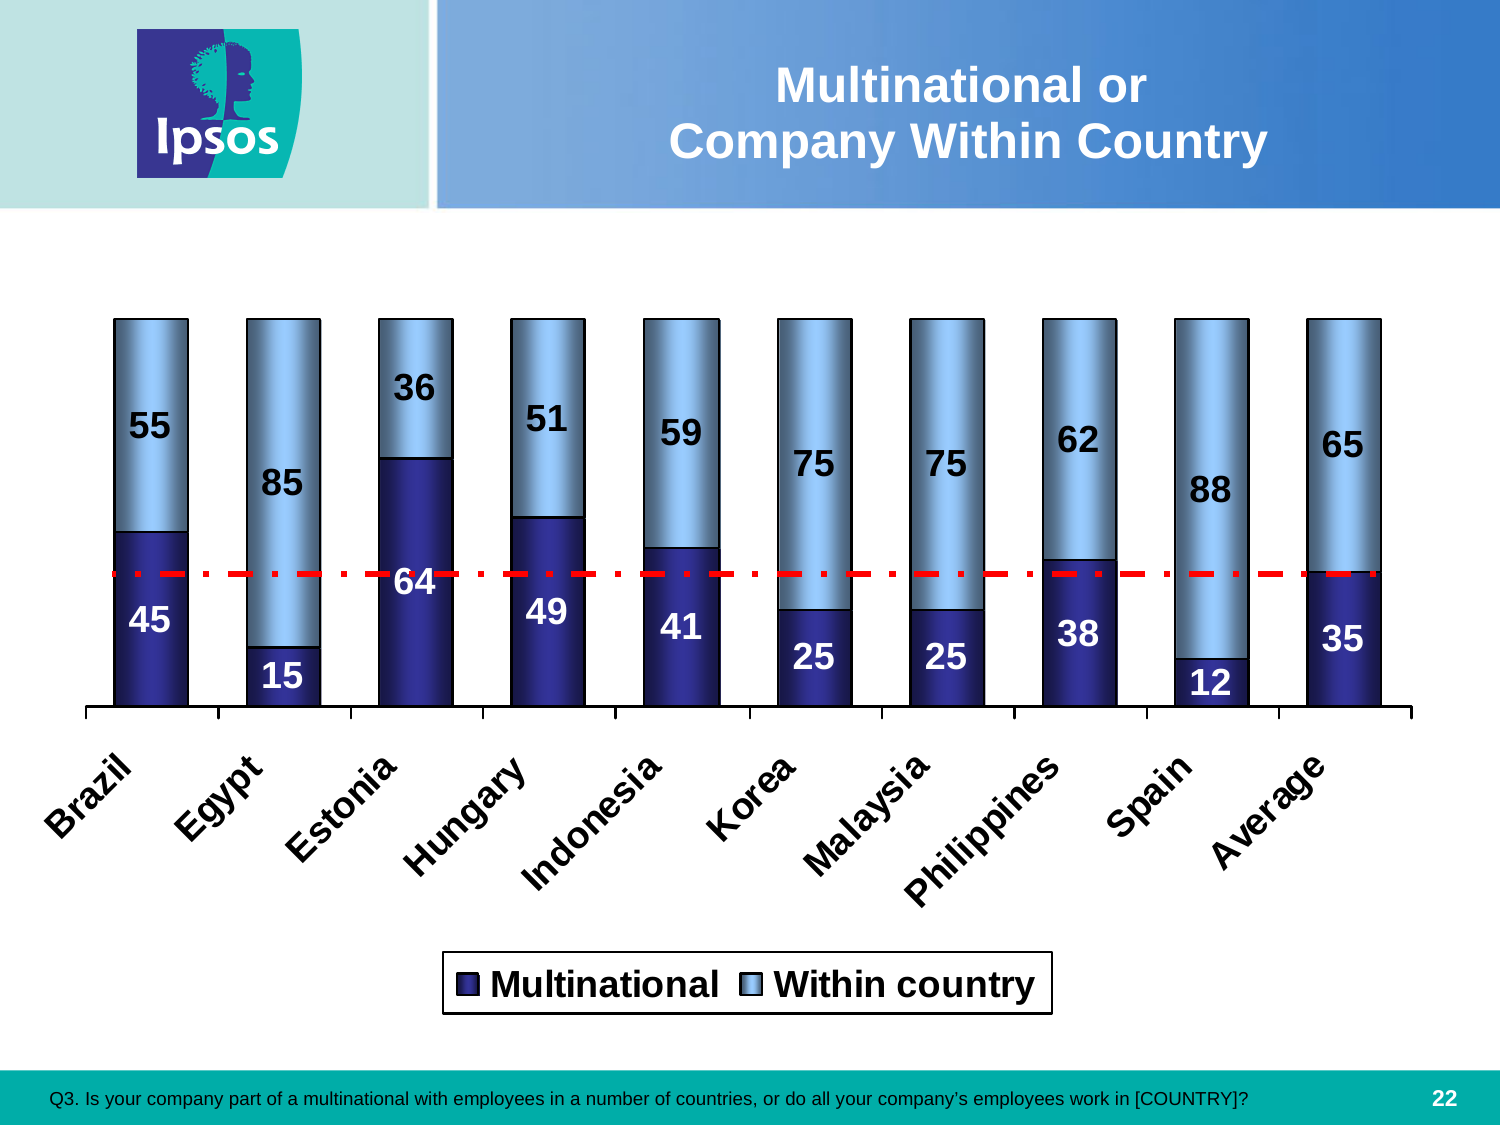

# Multinational or Company Within Country
 Q3. Is your company part of a multinational with employees in a number of countries, or do all your company’s employees work in [COUNTRY]?